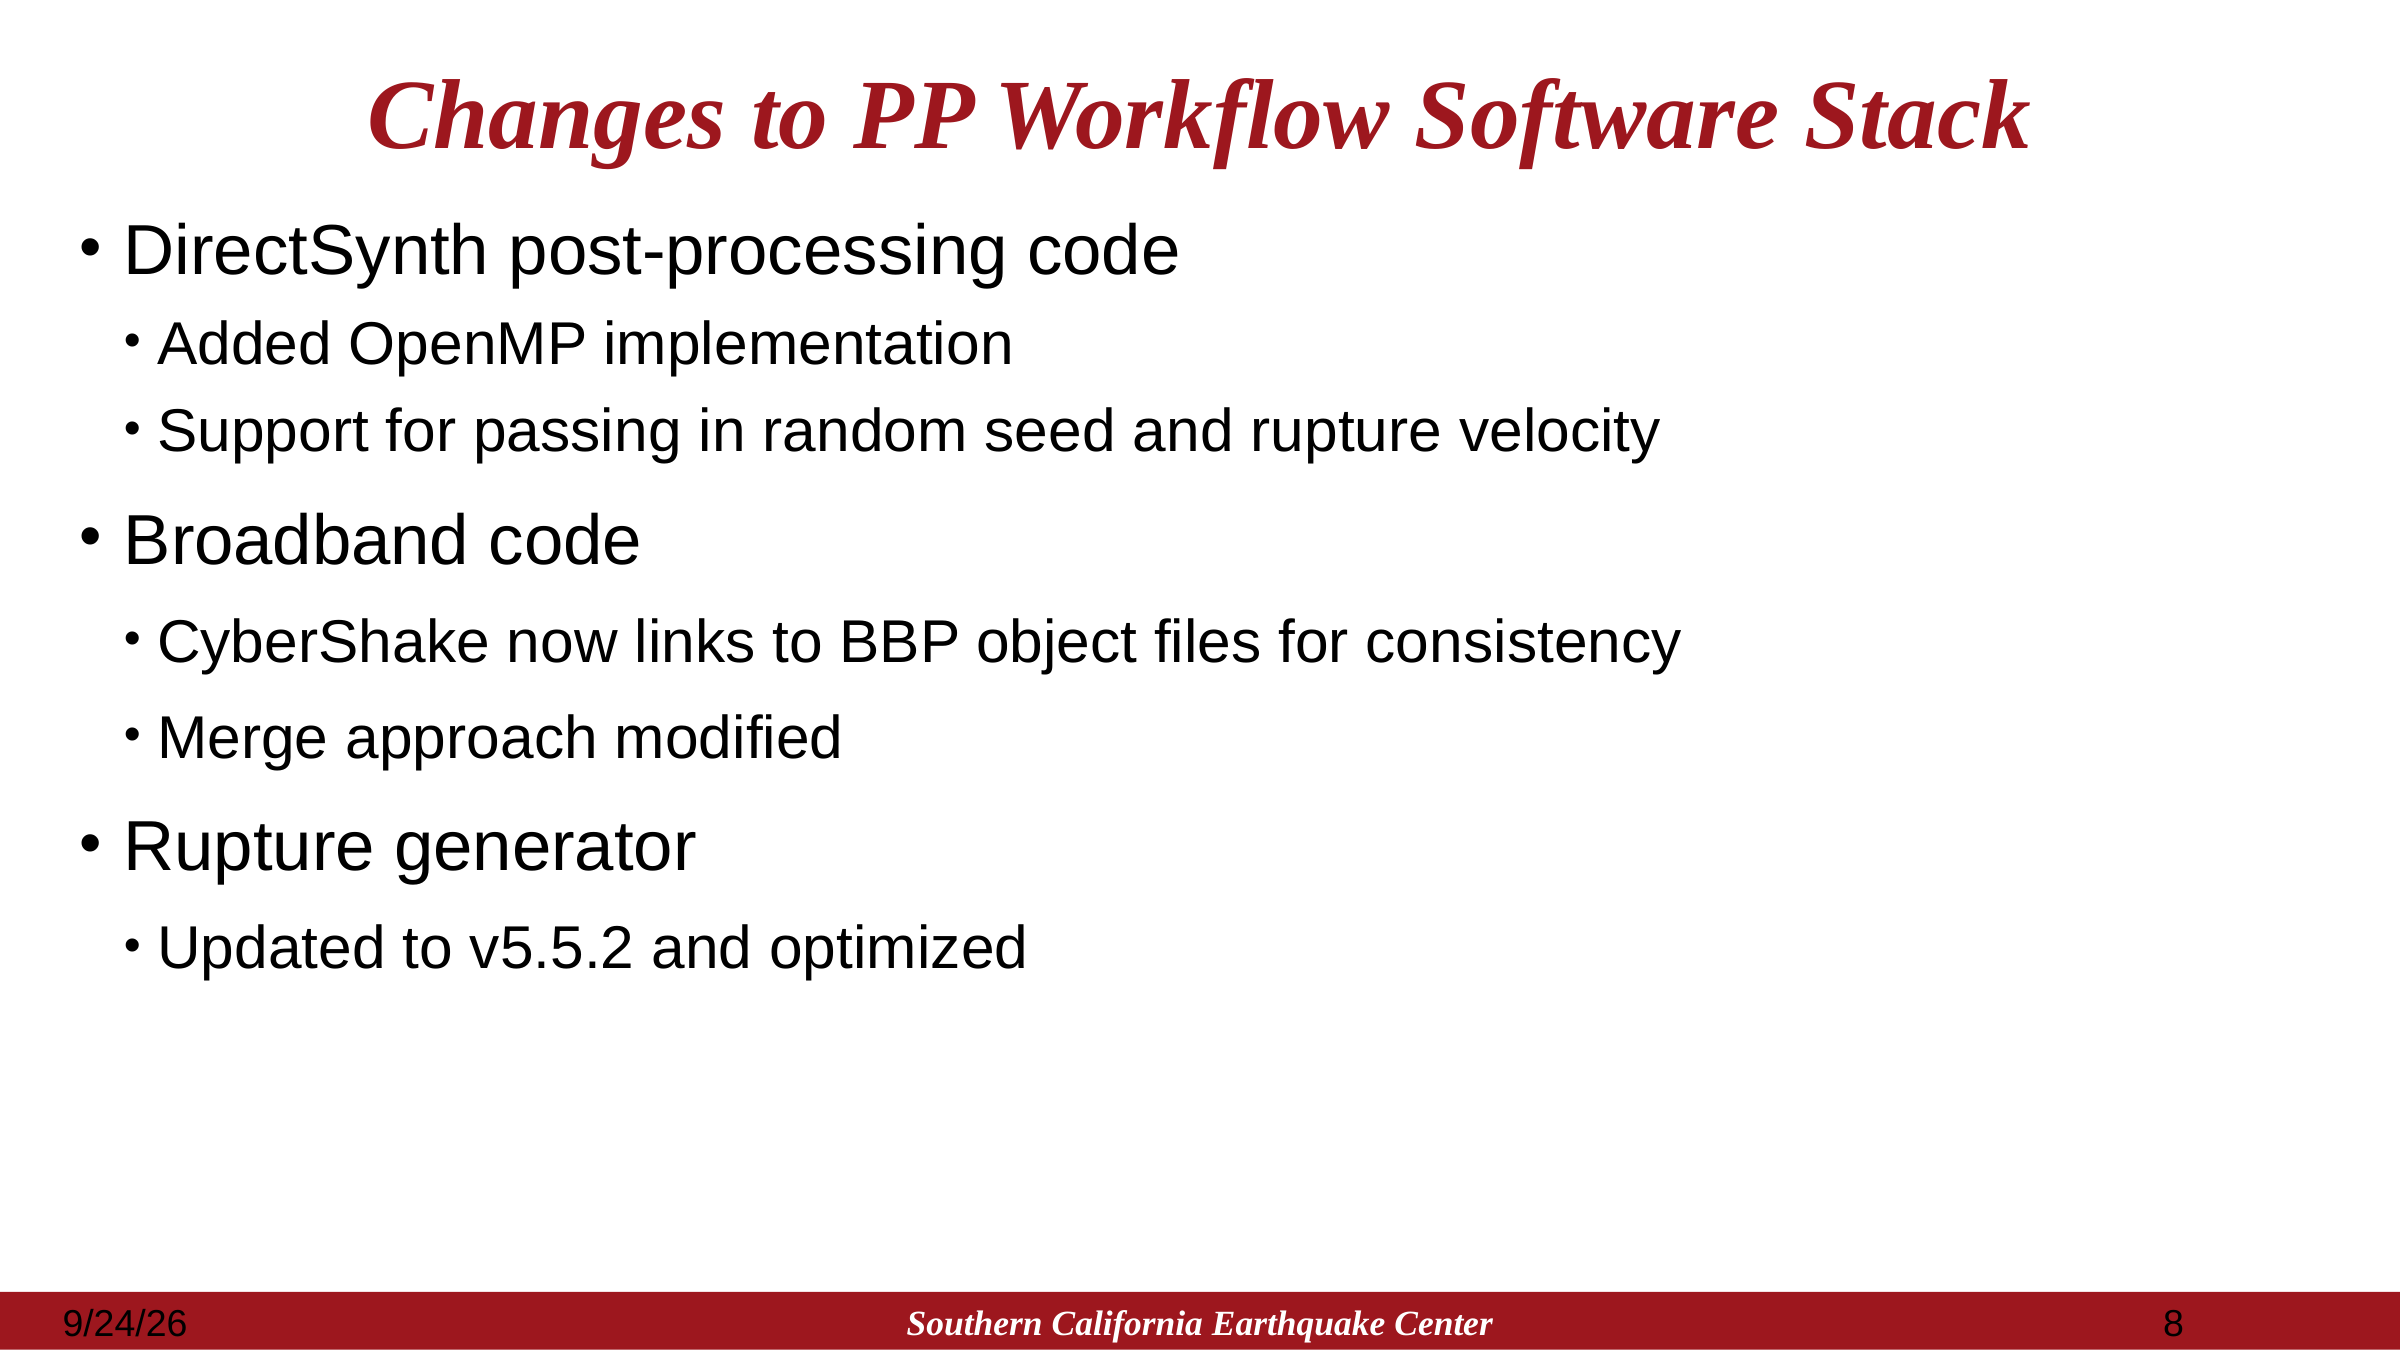

Changes to PP Workflow Software Stack
DirectSynth post-processing code
Added OpenMP implementation
Support for passing in random seed and rupture velocity
Broadband code
CyberShake now links to BBP object files for consistency
Merge approach modified
Rupture generator
Updated to v5.5.2 and optimized
Southern California Earthquake Center